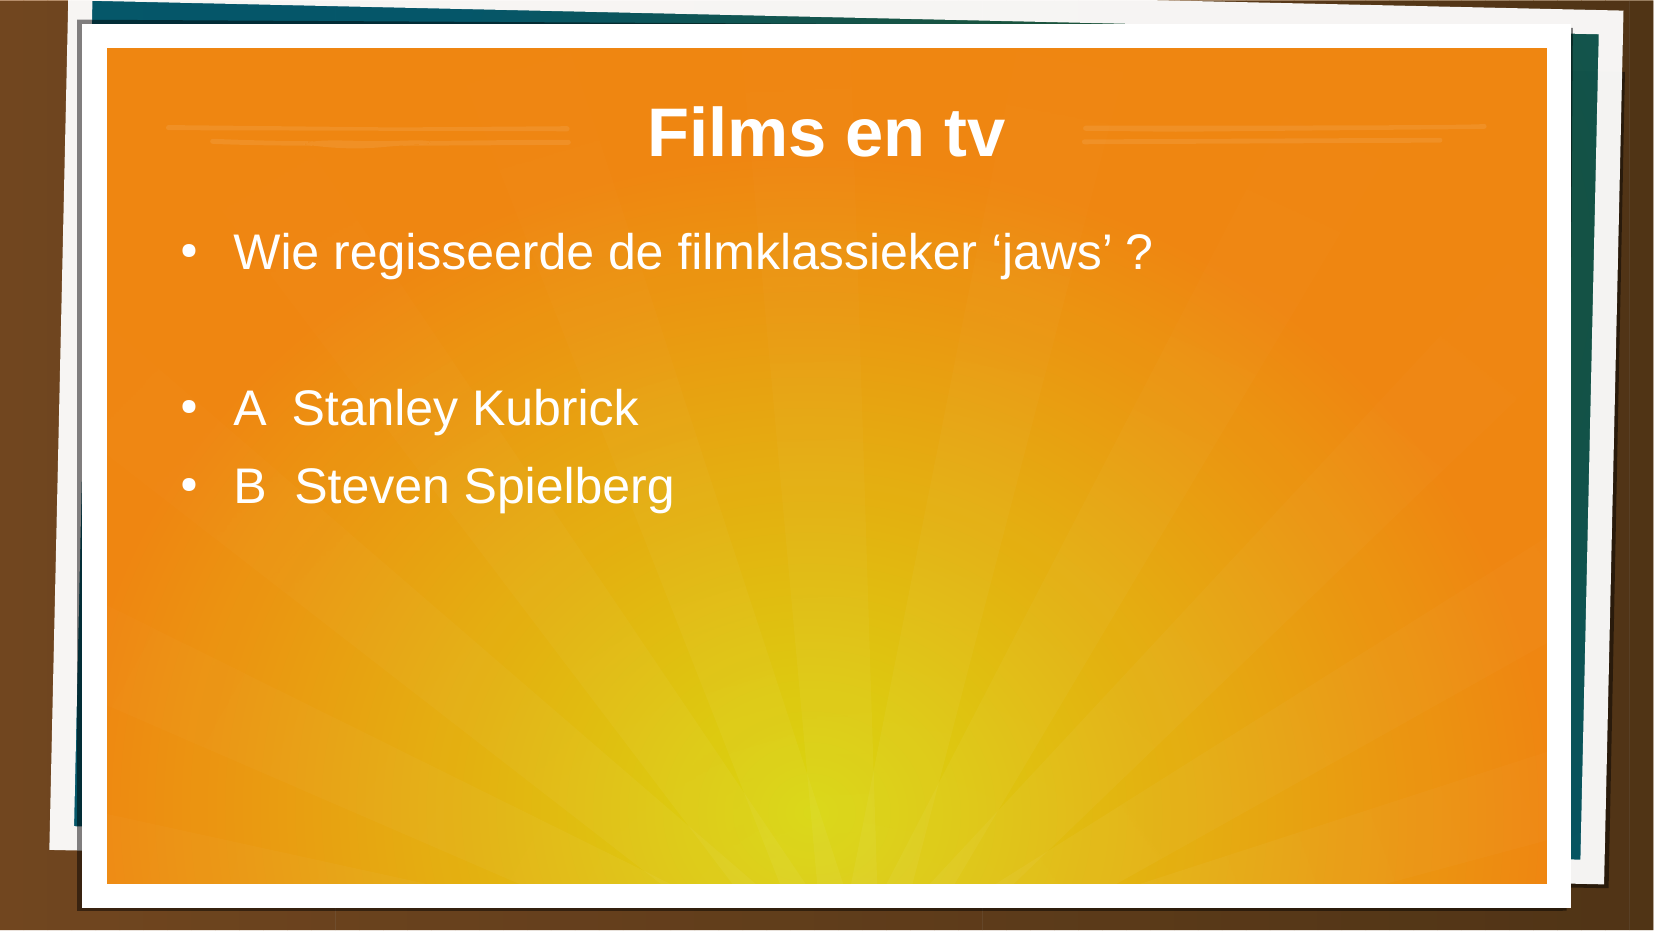

# Films en tv
Wie regisseerde de filmklassieker ‘jaws’ ?
A Stanley Kubrick
B Steven Spielberg